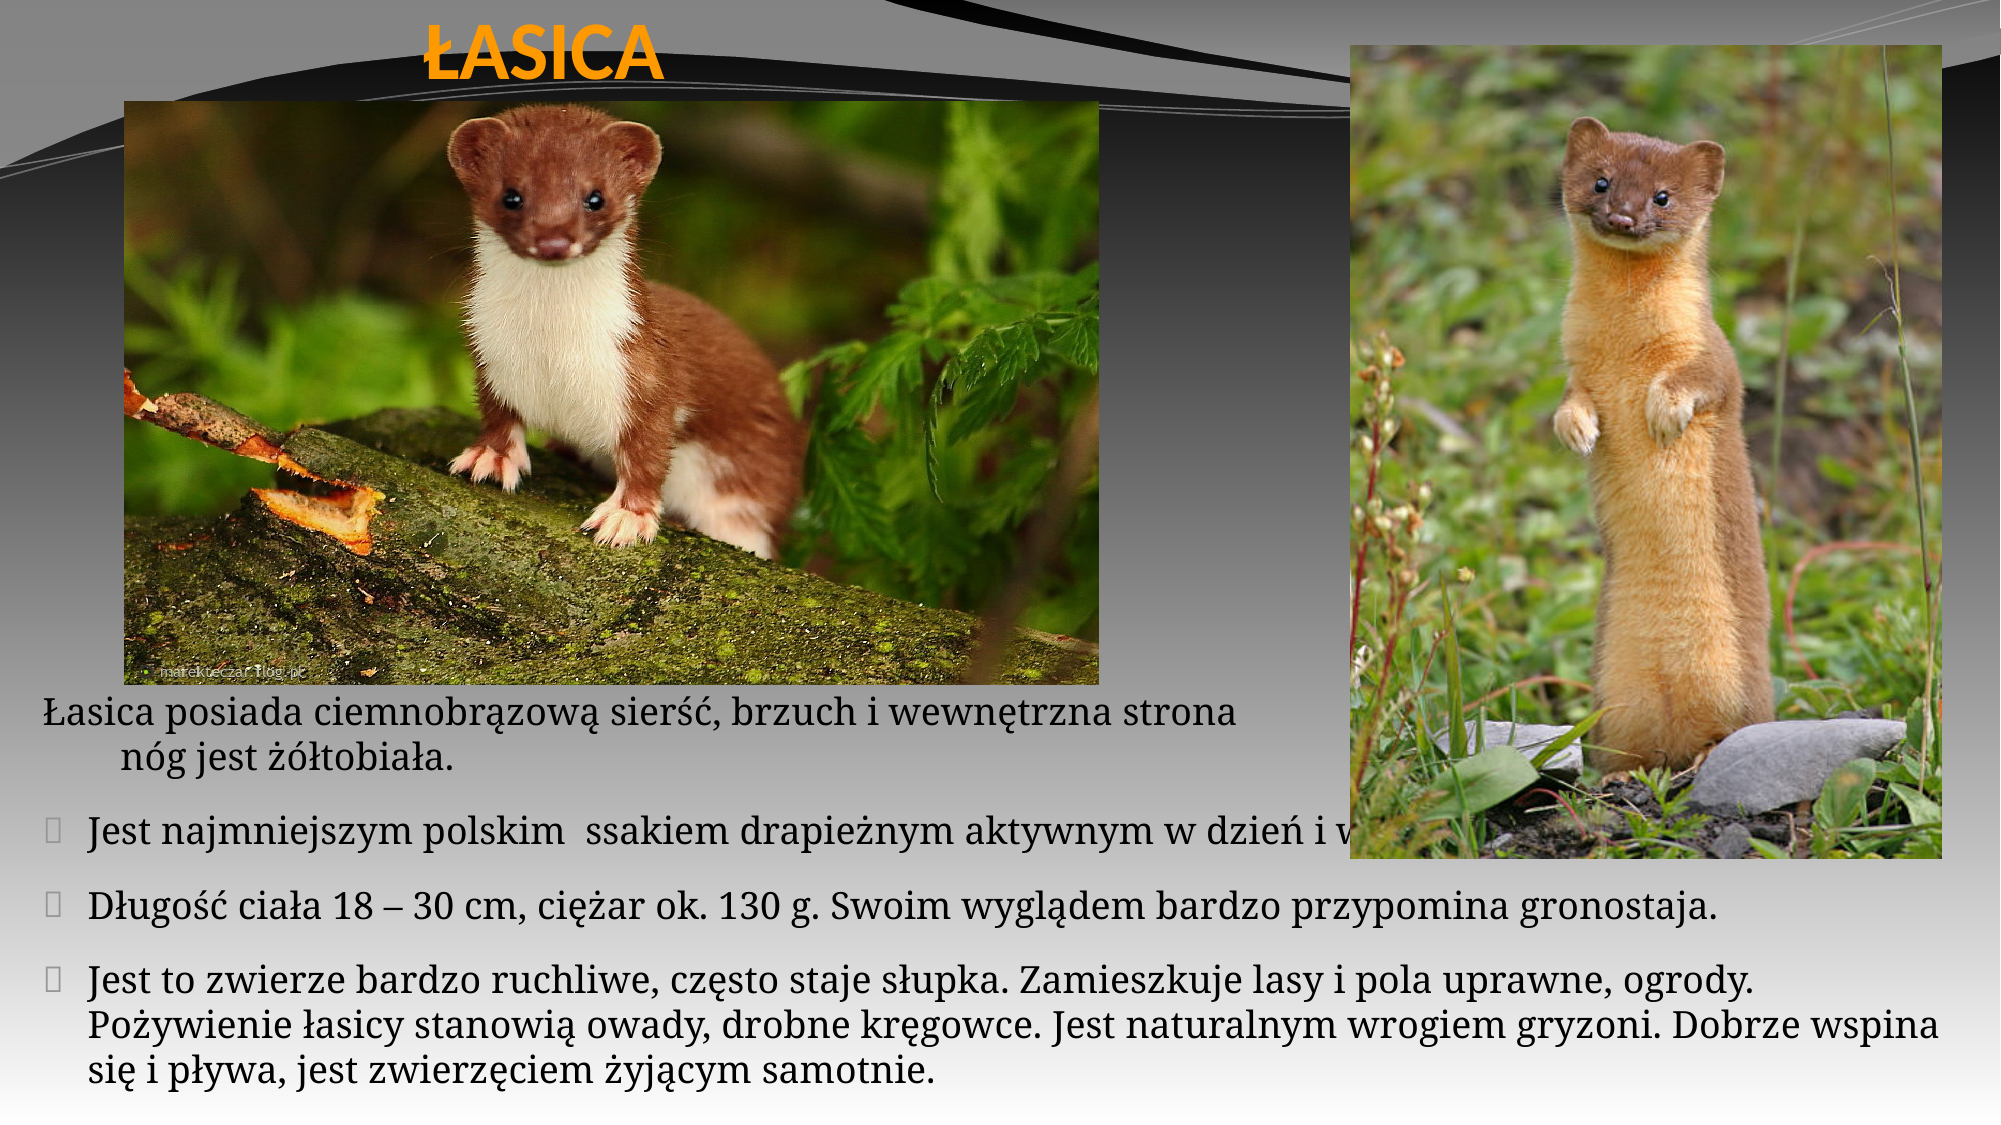

# ŁASICA
Łasica posiada ciemnobrązową sierść, brzuch i wewnętrzna strona nóg jest żółtobiała.
Jest najmniejszym polskim ssakiem drapieżnym aktywnym w dzień i w nocy.
Długość ciała 18 – 30 cm, ciężar ok. 130 g. Swoim wyglądem bardzo przypomina gronostaja.
Jest to zwierze bardzo ruchliwe, często staje słupka. Zamieszkuje lasy i pola uprawne, ogrody. Pożywienie łasicy stanowią owady, drobne kręgowce. Jest naturalnym wrogiem gryzoni. Dobrze wspina się i pływa, jest zwierzęciem żyjącym samotnie.